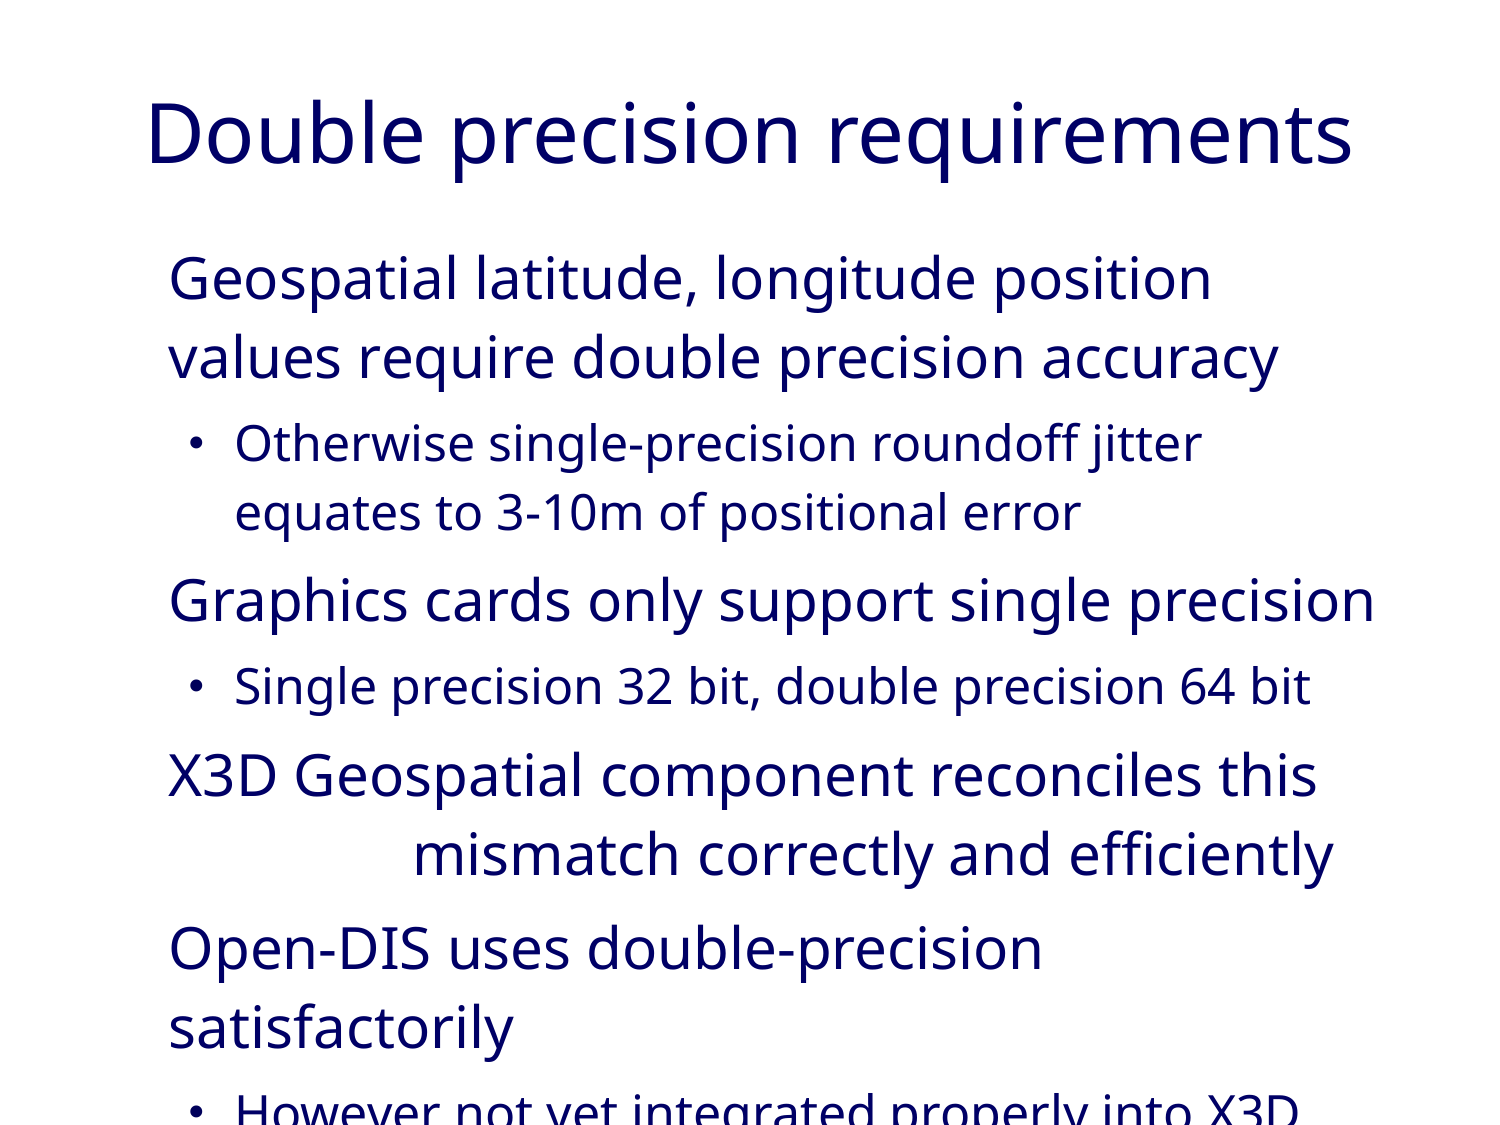

# Double precision requirements
Geospatial latitude, longitude position values require double precision accuracy
Otherwise single-precision roundoff jitter equates to 3-10m of positional error
Graphics cards only support single precision
Single precision 32 bit, double precision 64 bit
X3D Geospatial component reconciles this 		mismatch correctly and efficiently
Open-DIS uses double-precision satisfactorily
However not yet integrated properly into X3D
Use X-Y-Z local coordinate system instead